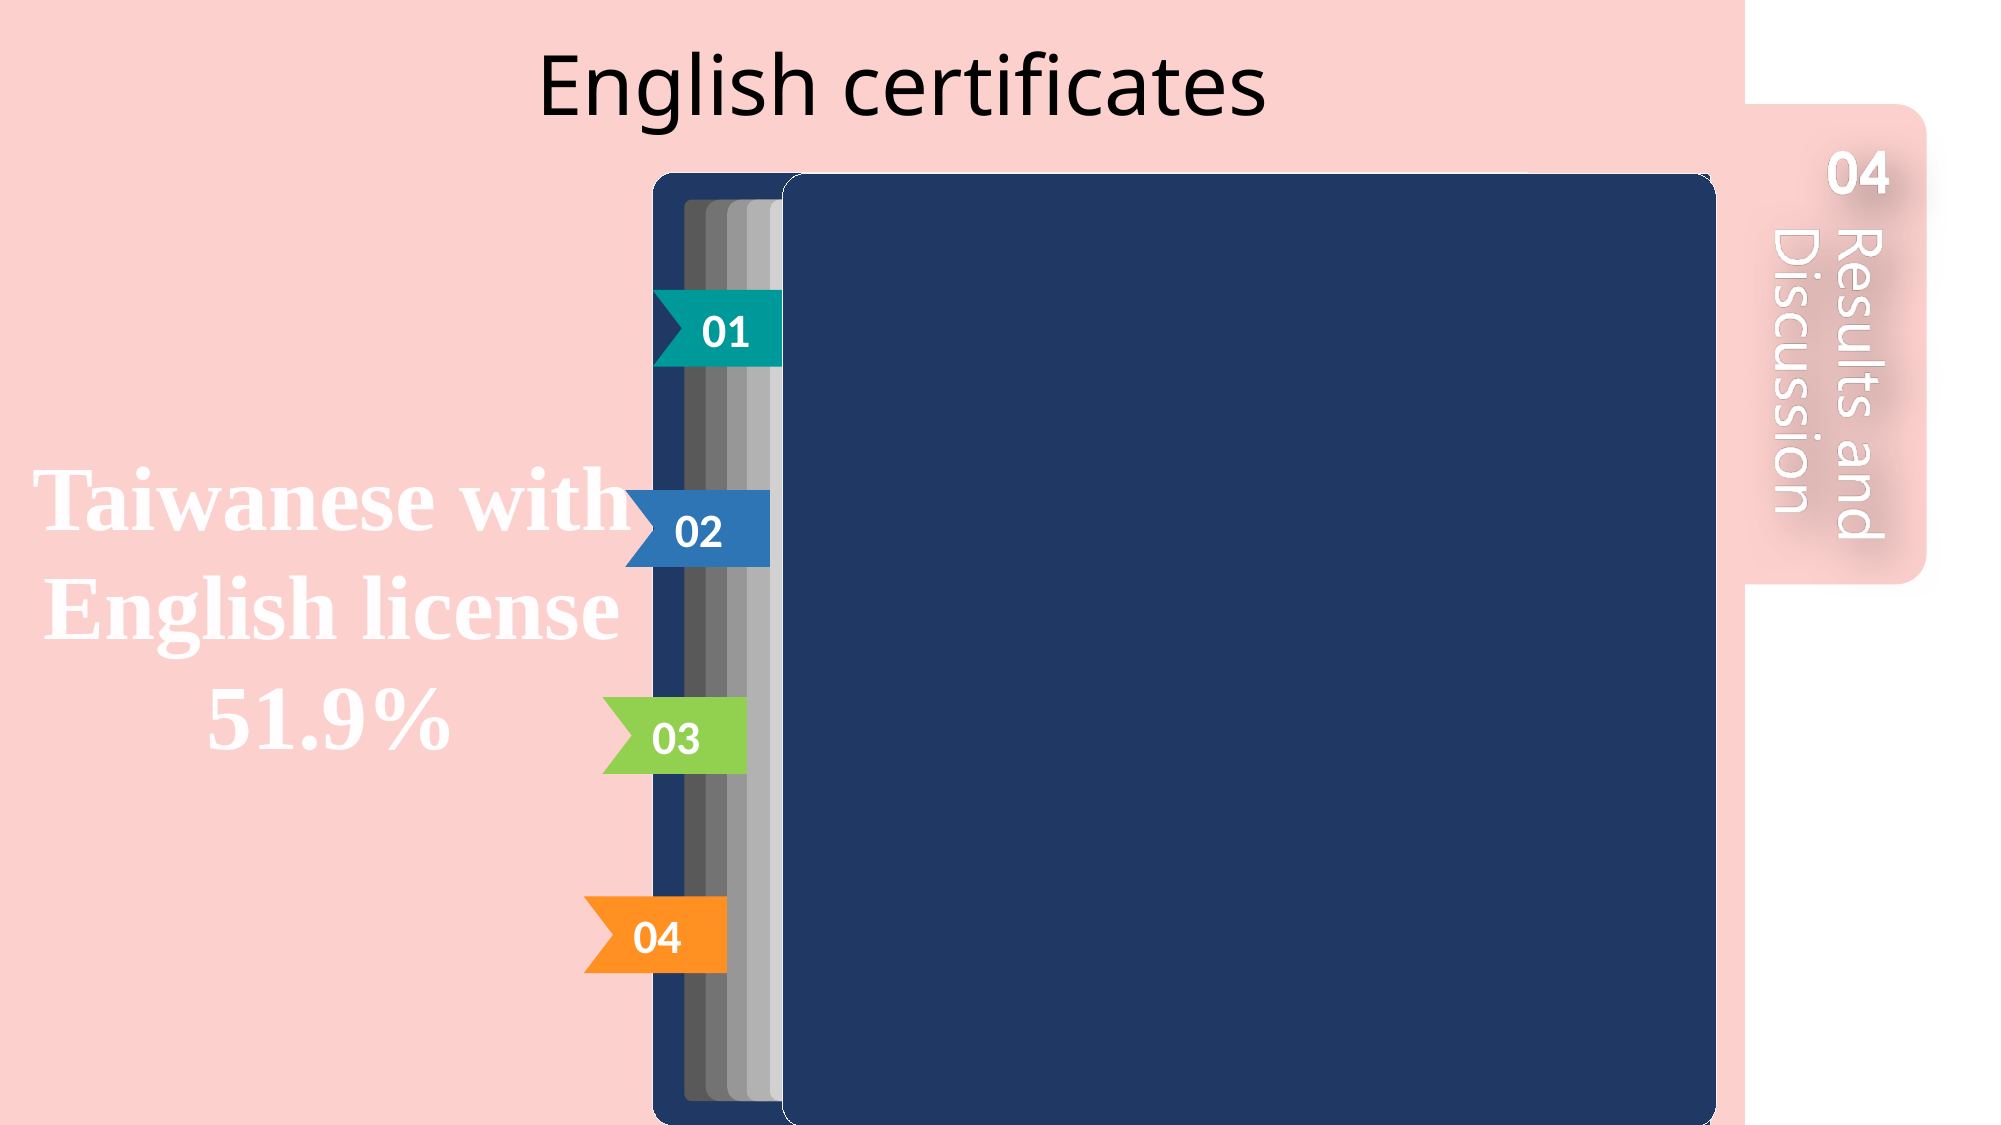

# English certificates
Taiwanese with English license
51.9%
01
Taiwanese with English license
51.9%
02
03
04